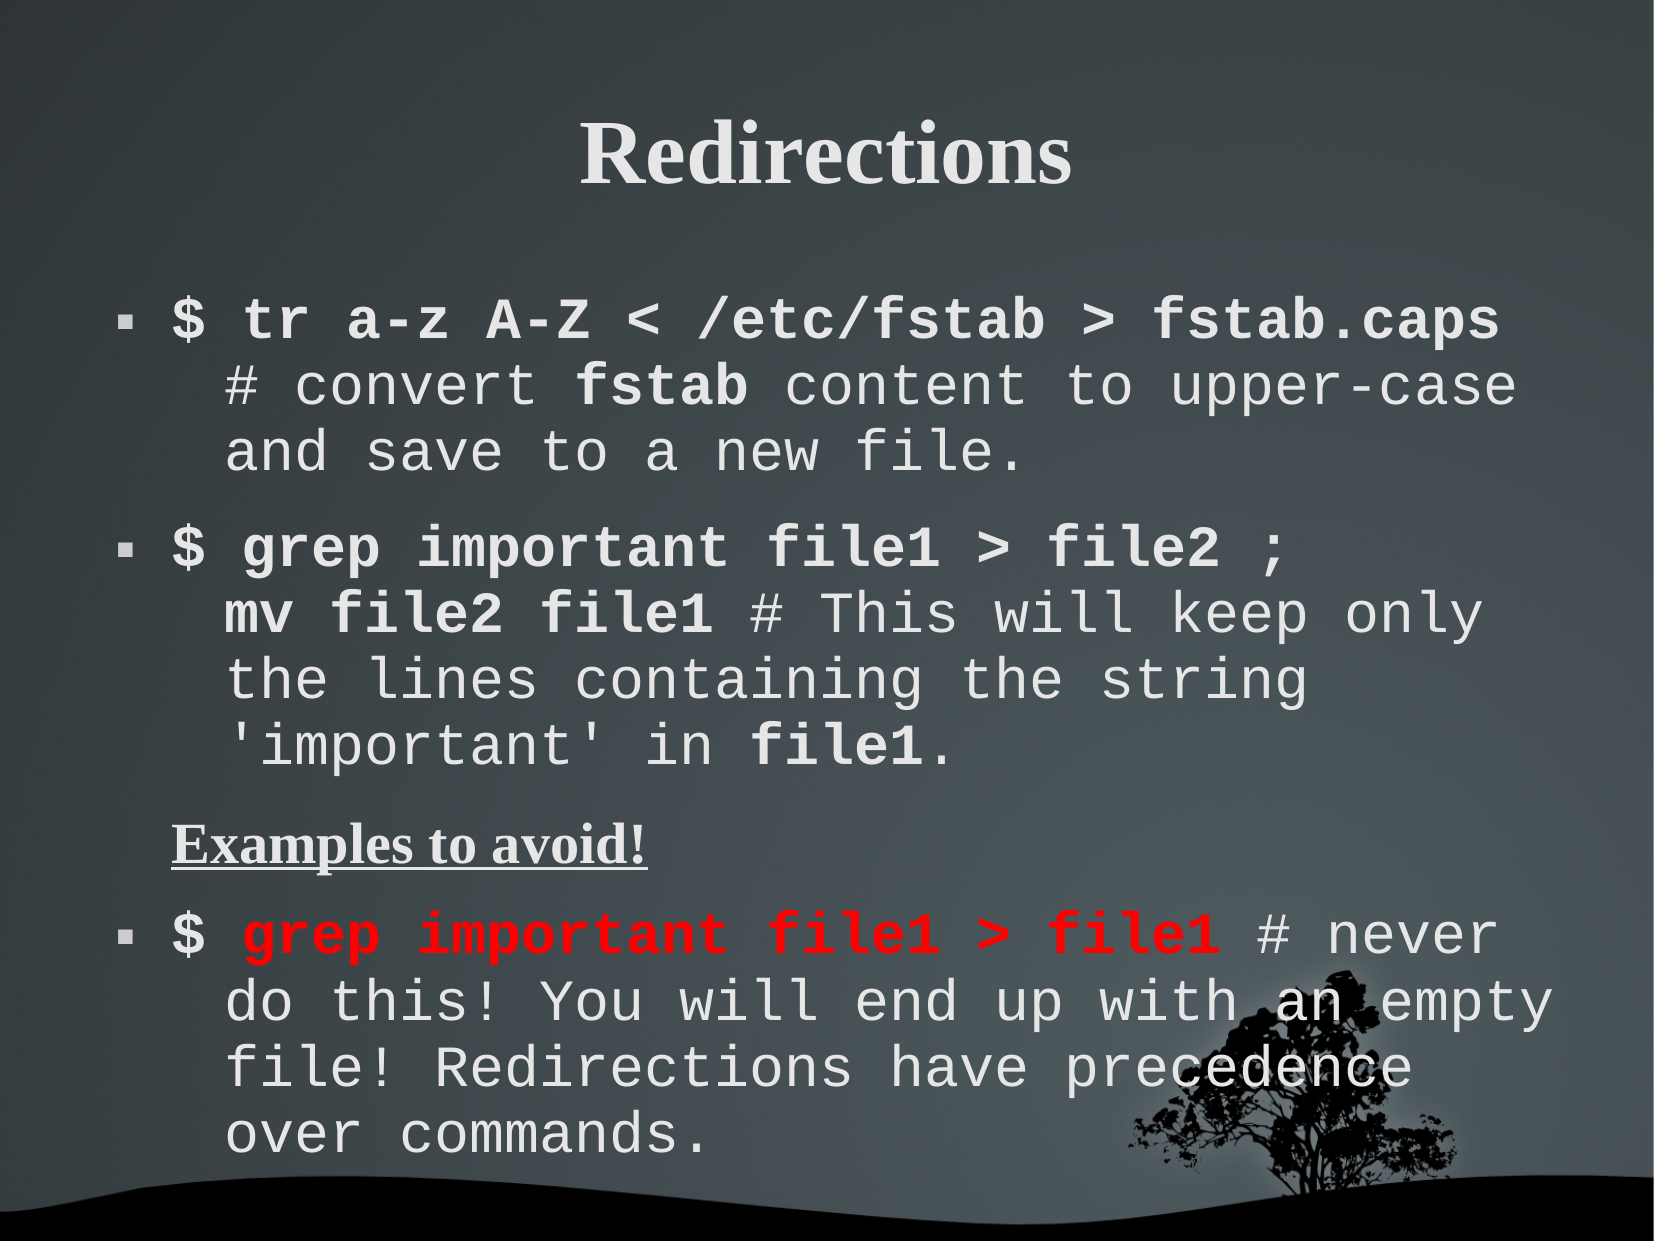

Redirections
# $ tr a-z A-Z < /etc/fstab > fstab.caps # convert fstab content to upper-case and save to a new file.
$ grep important file1 > file2 ;
mv file2 file1 # This will keep only the lines containing the string 'important' in file1.
Examples to avoid!
$ grep important file1 > file1 # never do this! You will end up with an empty file! Redirections have precedence over commands.